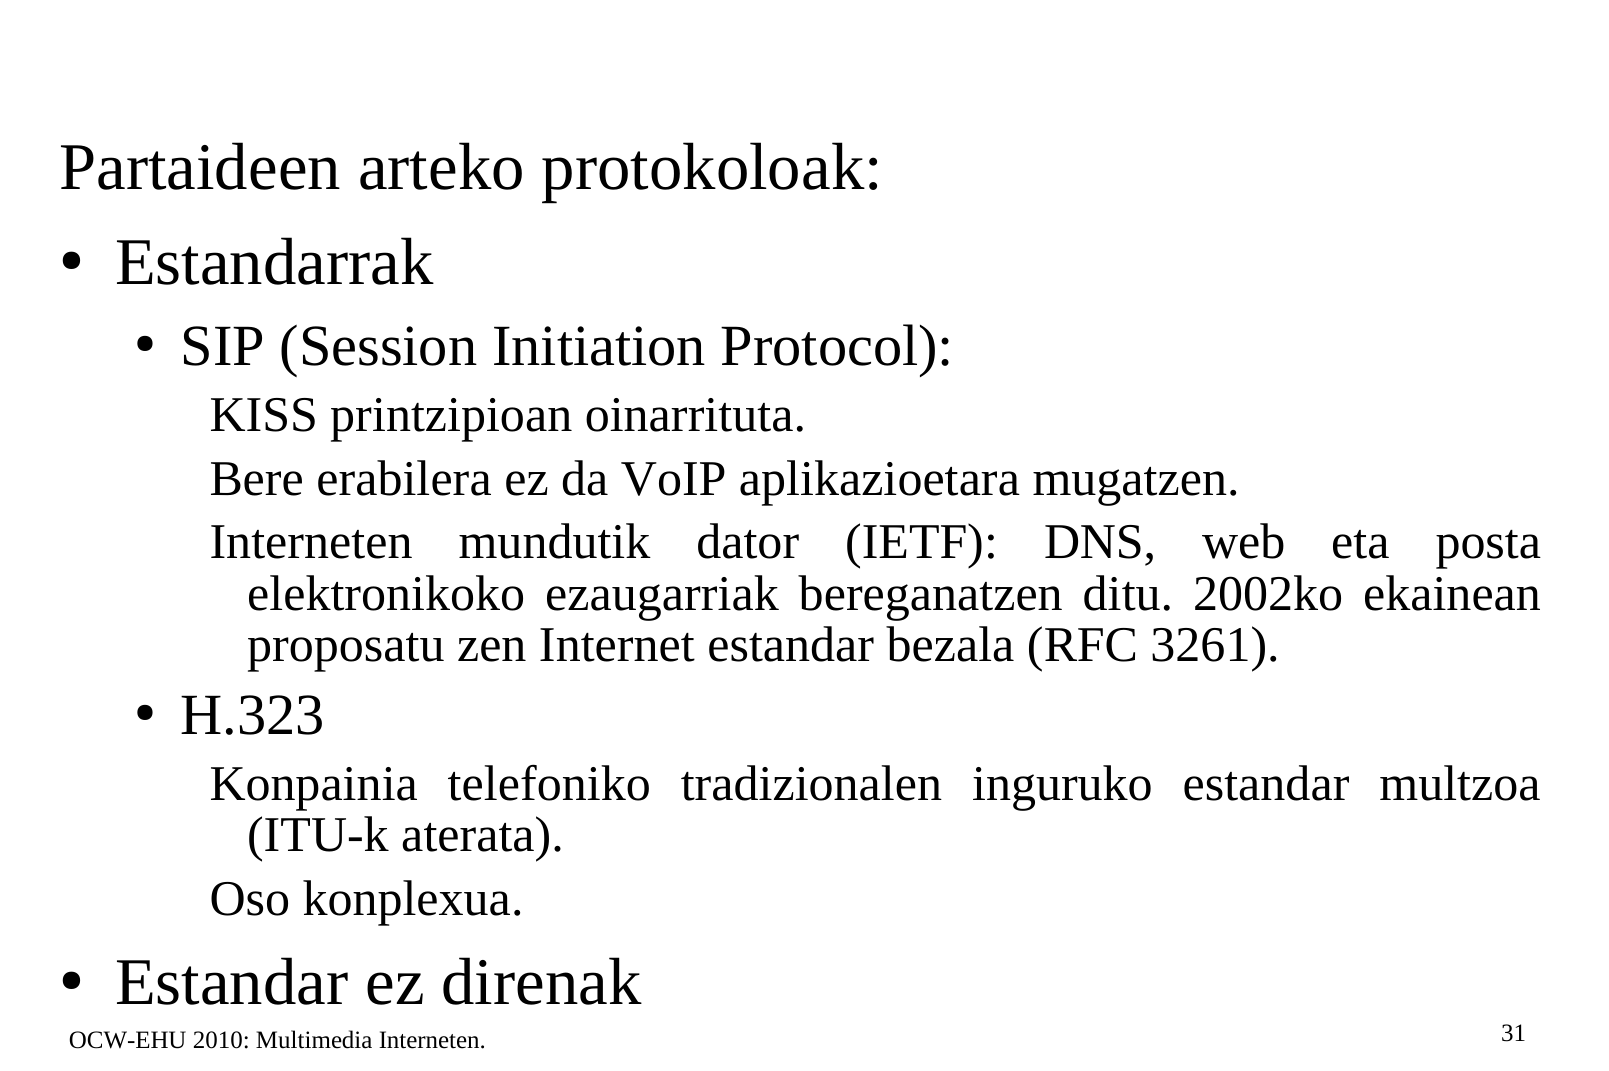

# Partaideen arteko protokoloak:
Estandarrak
SIP (Session Initiation Protocol):
KISS printzipioan oinarrituta.
Bere erabilera ez da VoIP aplikazioetara mugatzen.
Interneten mundutik dator (IETF): DNS, web eta posta elektronikoko ezaugarriak bereganatzen ditu. 2002ko ekainean proposatu zen Internet estandar bezala (RFC 3261).
H.323
Konpainia telefoniko tradizionalen inguruko estandar multzoa (ITU-k aterata).
Oso konplexua.
Estandar ez direnak
31